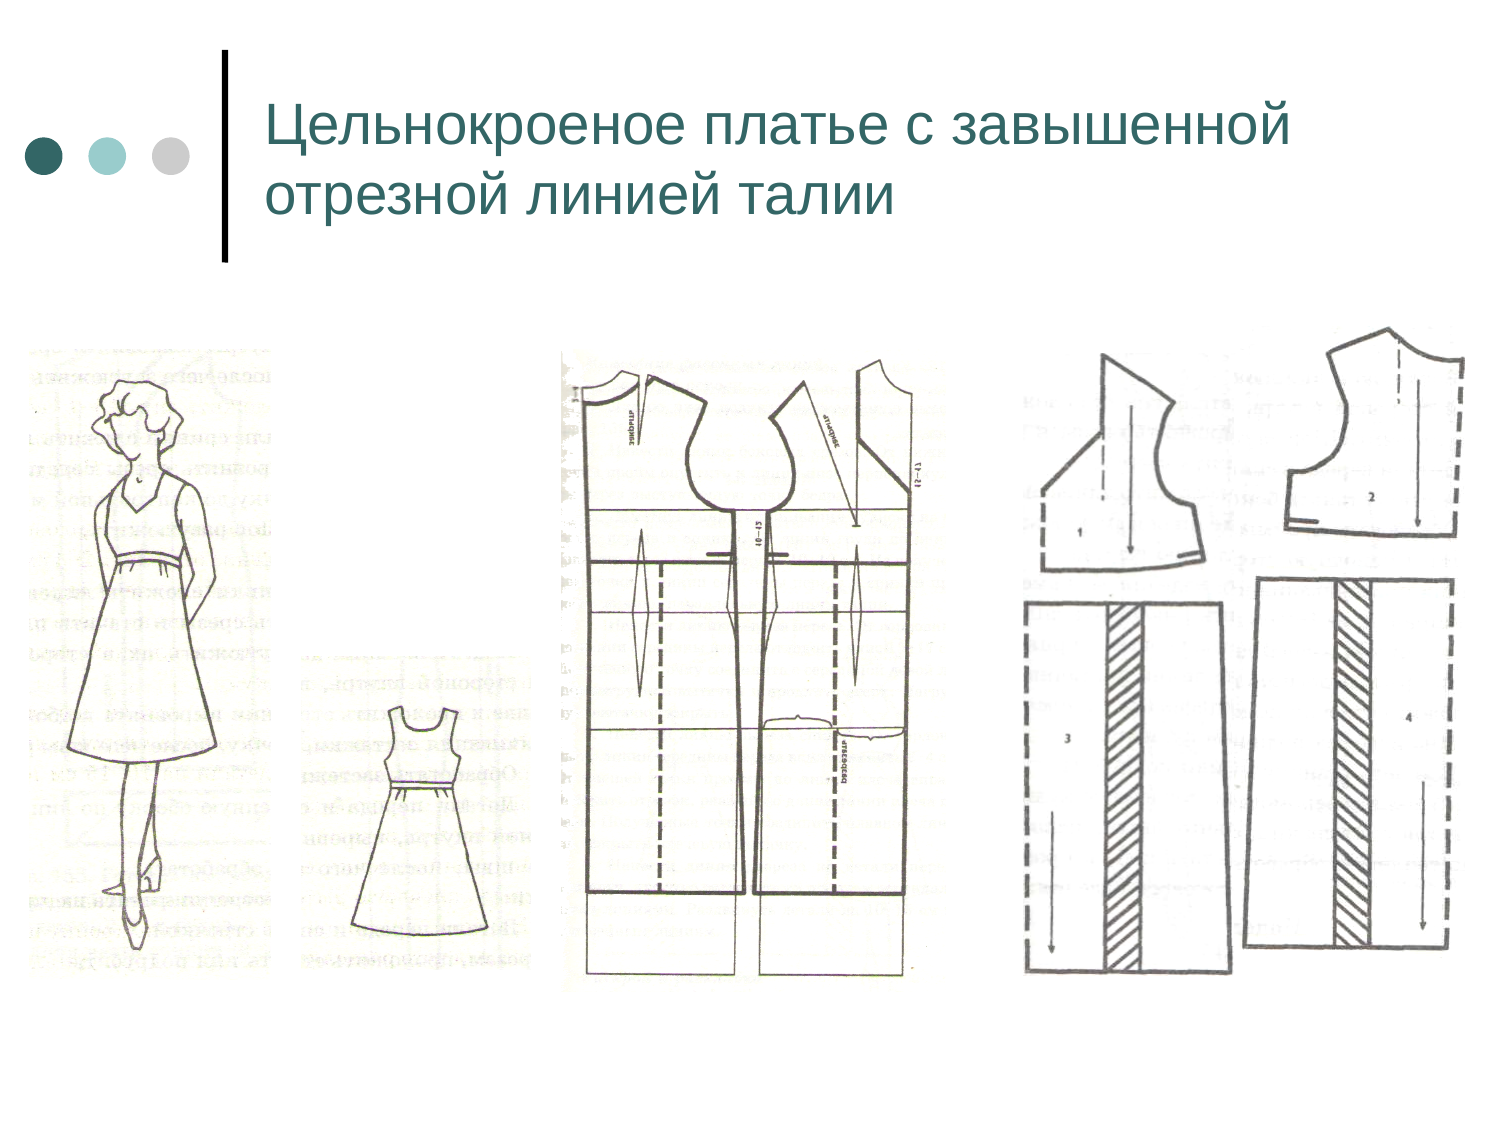

# Цельнокроеное платье с завышенной отрезной линией талии